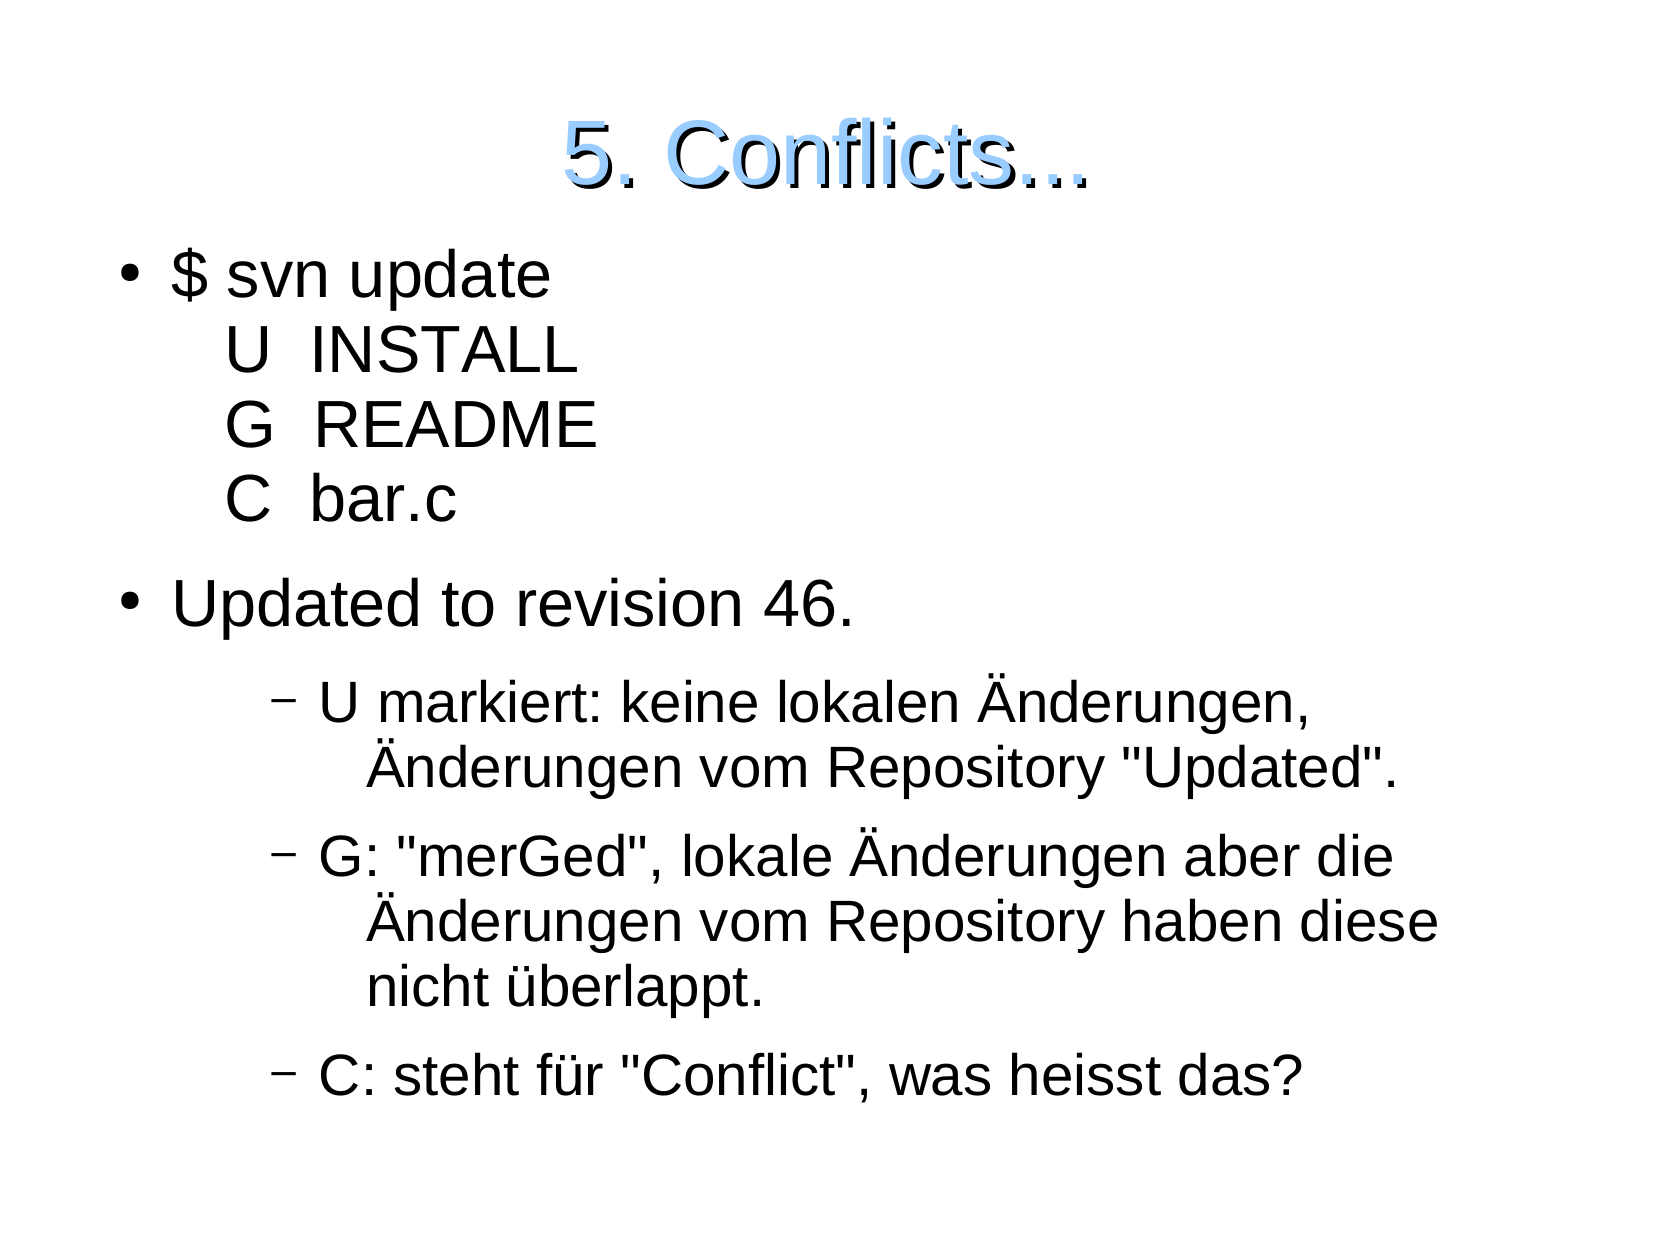

# 5. Conflicts...
$ svn update
U INSTALL
G README
C bar.c
Updated to revision 46.
U markiert: keine lokalen Änderungen, Änderungen vom Repository "Updated".
G: "merGed", lokale Änderungen aber die Änderungen vom Repository haben diese nicht überlappt.
C: steht für "Conflict", was heisst das?